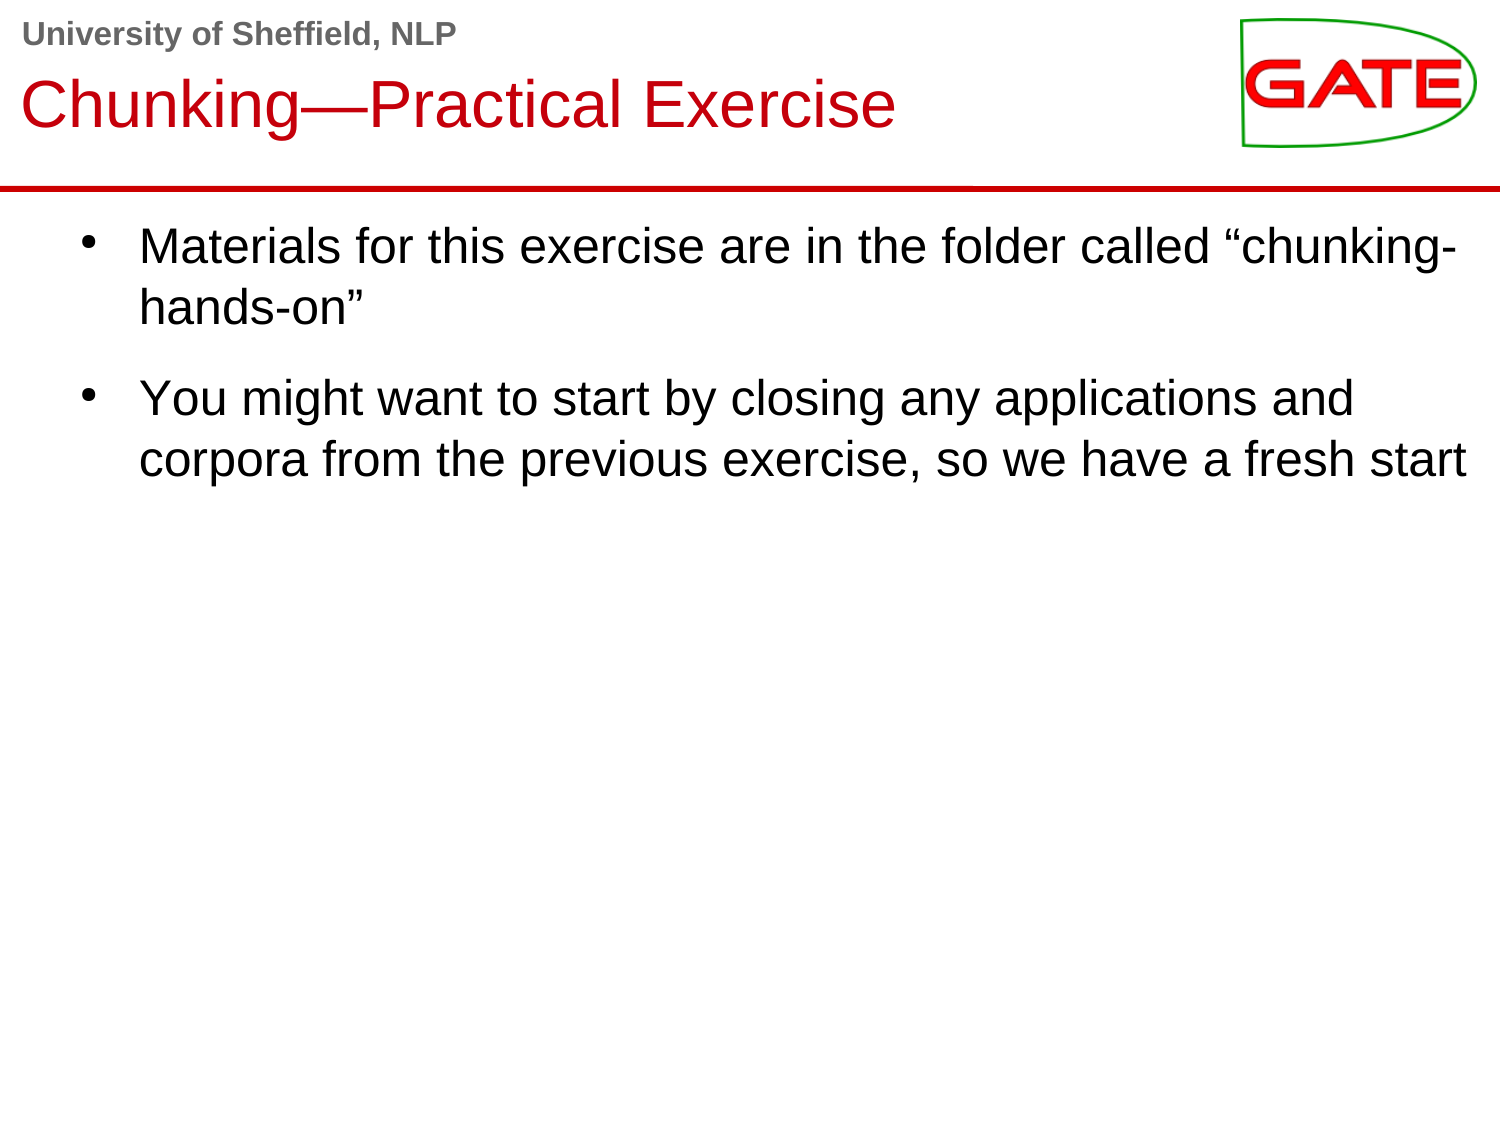

# Chunking—Practical Exercise
Materials for this exercise are in the folder called “chunking-hands-on”
You might want to start by closing any applications and corpora from the previous exercise, so we have a fresh start